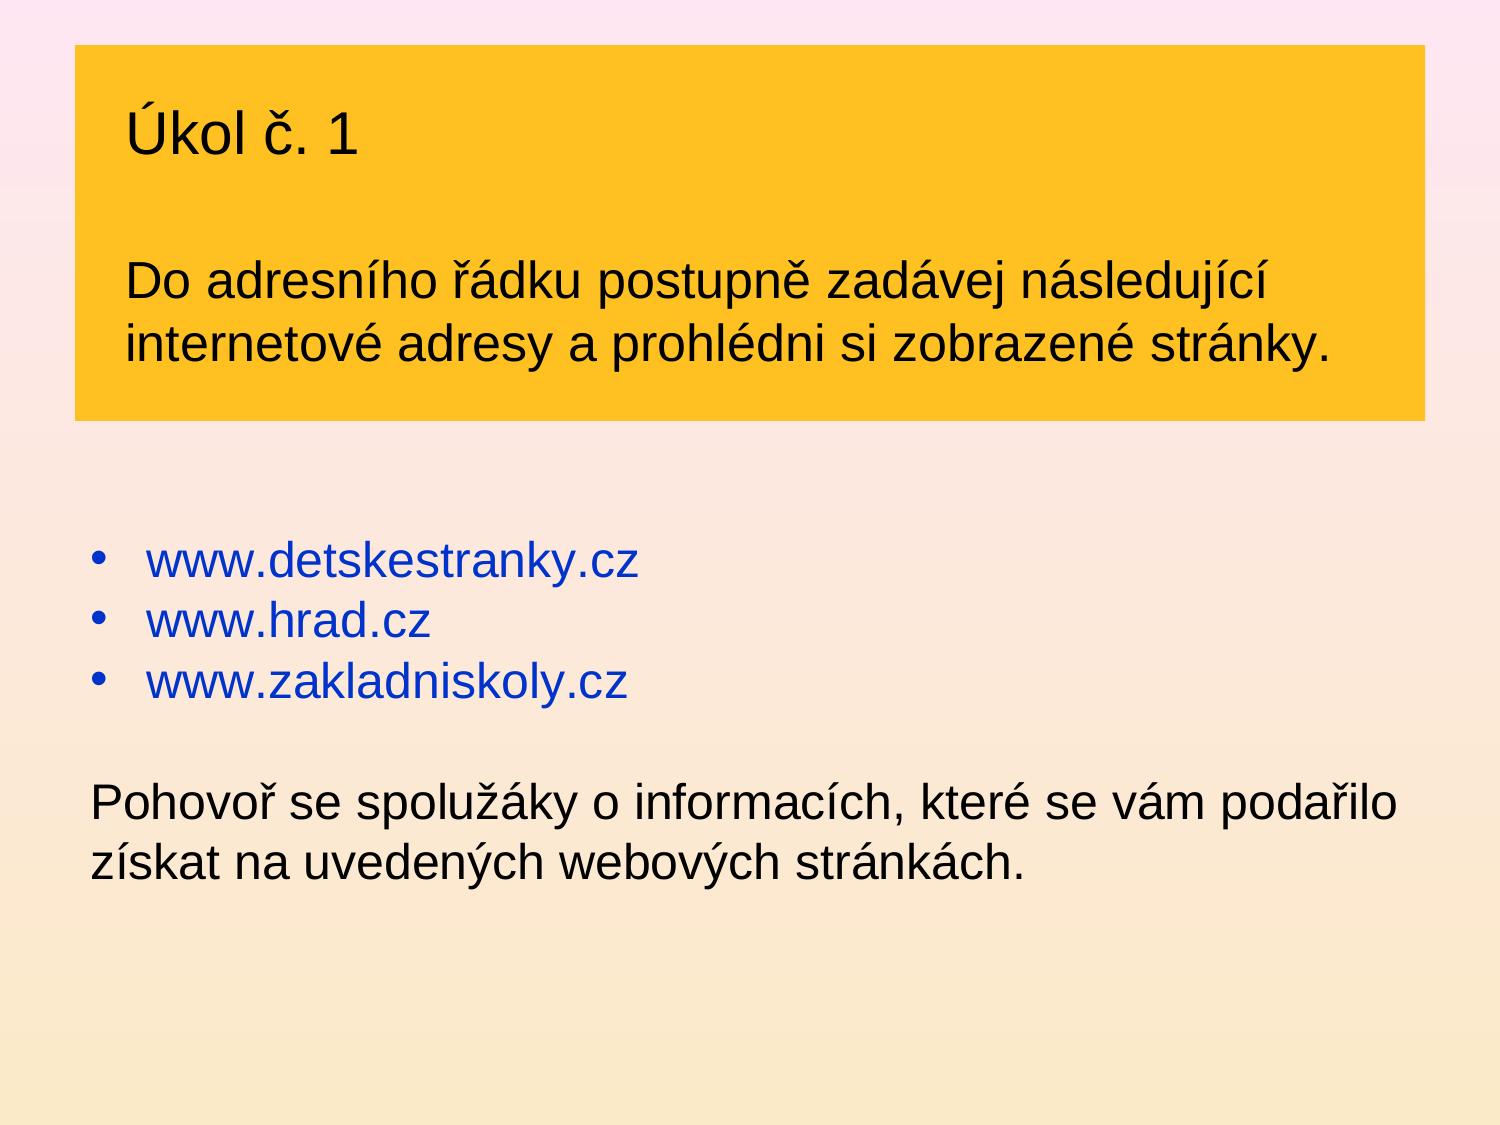

# Úkol č. 1 Do adresního řádku postupně zadávej následující internetové adresy a prohlédni si zobrazené stránky.
www.detskestranky.cz
www.hrad.cz
www.zakladniskoly.cz
Pohovoř se spolužáky o informacích, které se vám podařilo
získat na uvedených webových stránkách.